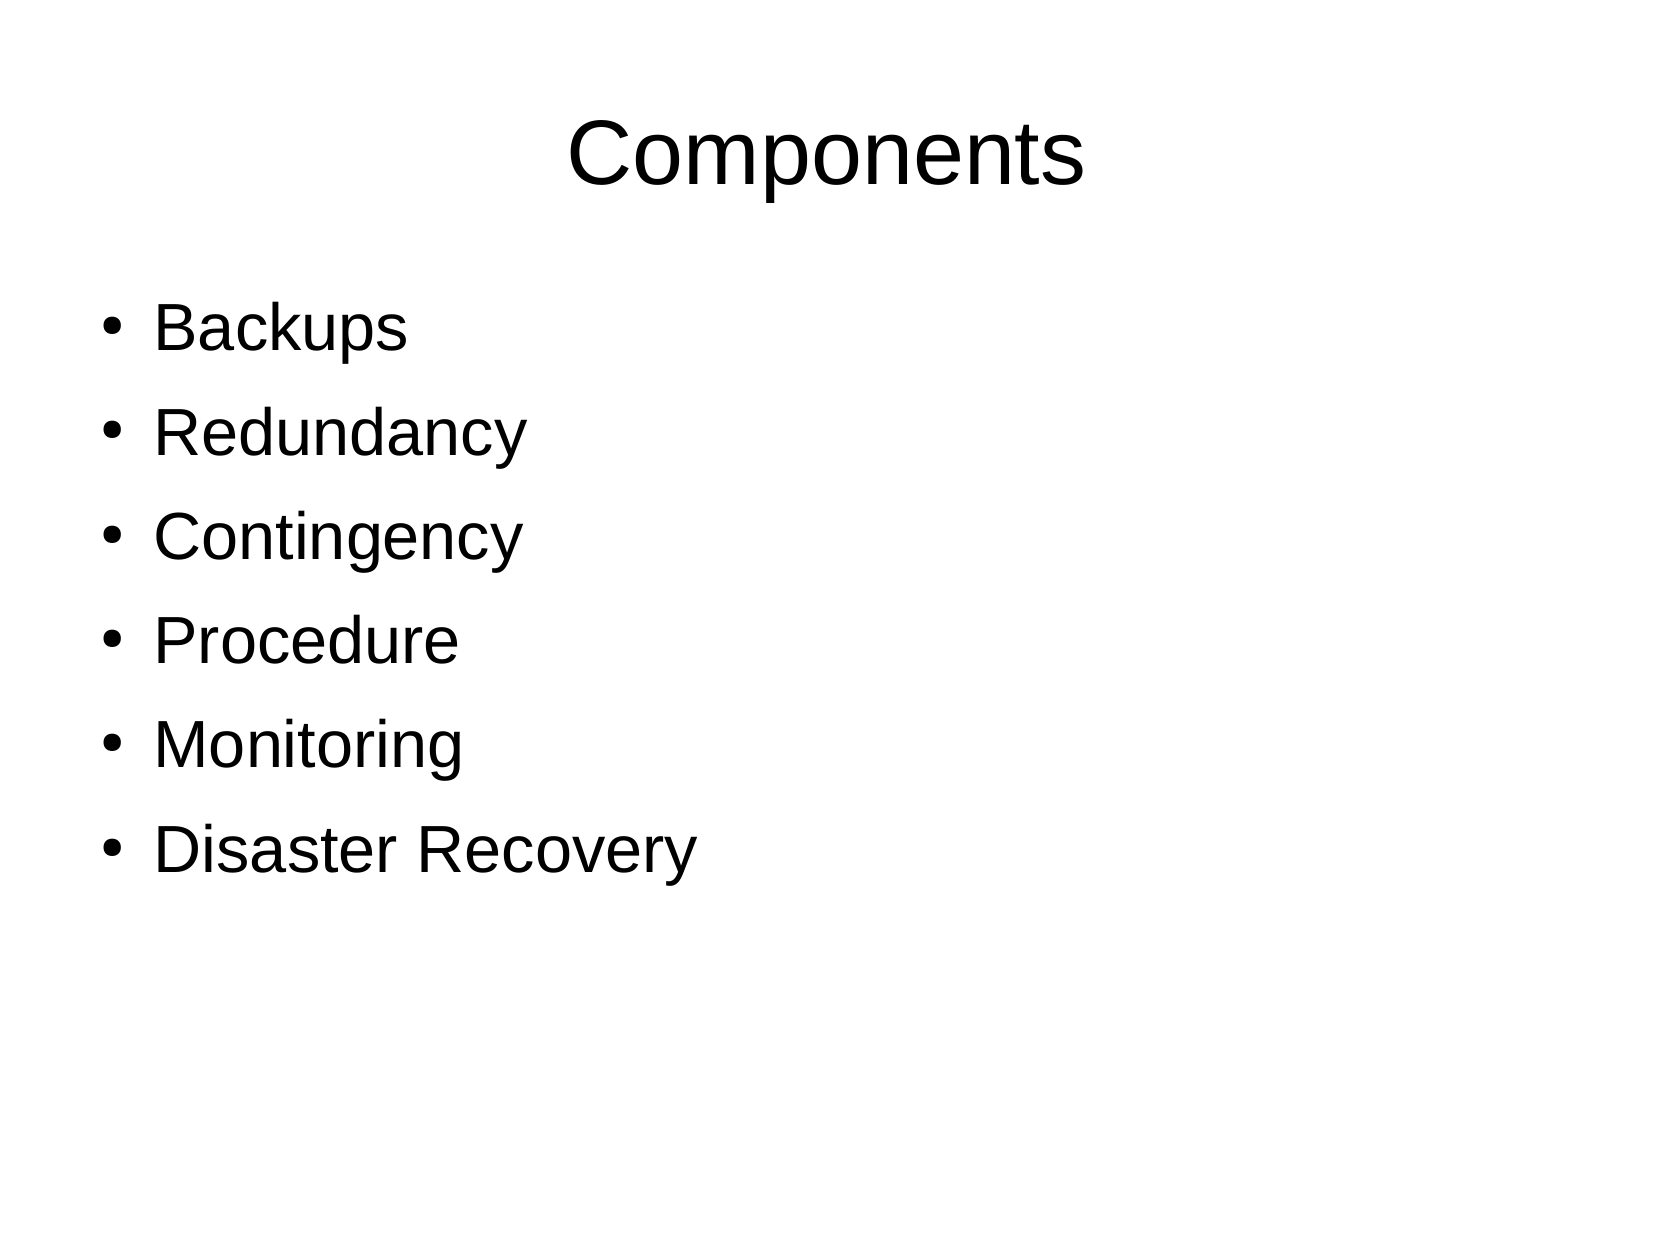

# Components
Backups
Redundancy
Contingency
Procedure
Monitoring
Disaster Recovery